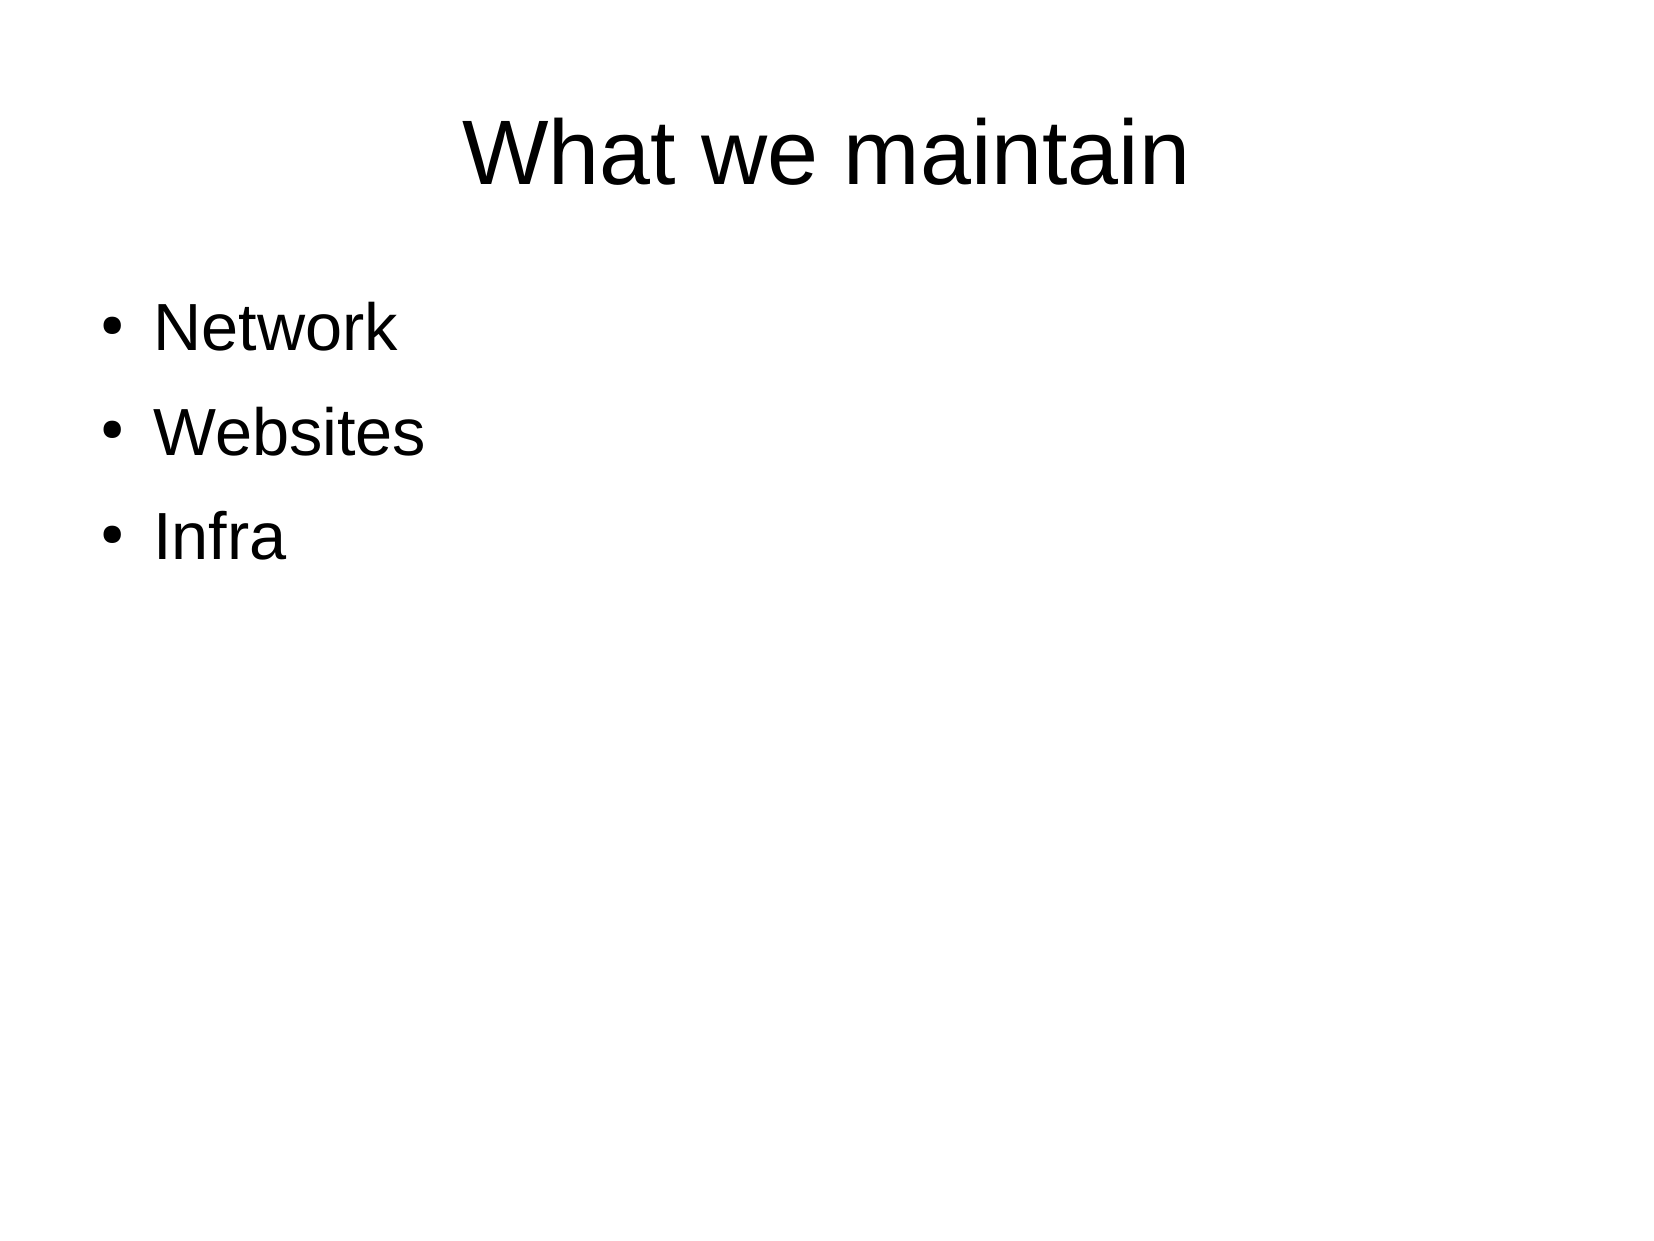

# What we maintain
Network
Websites
Infra